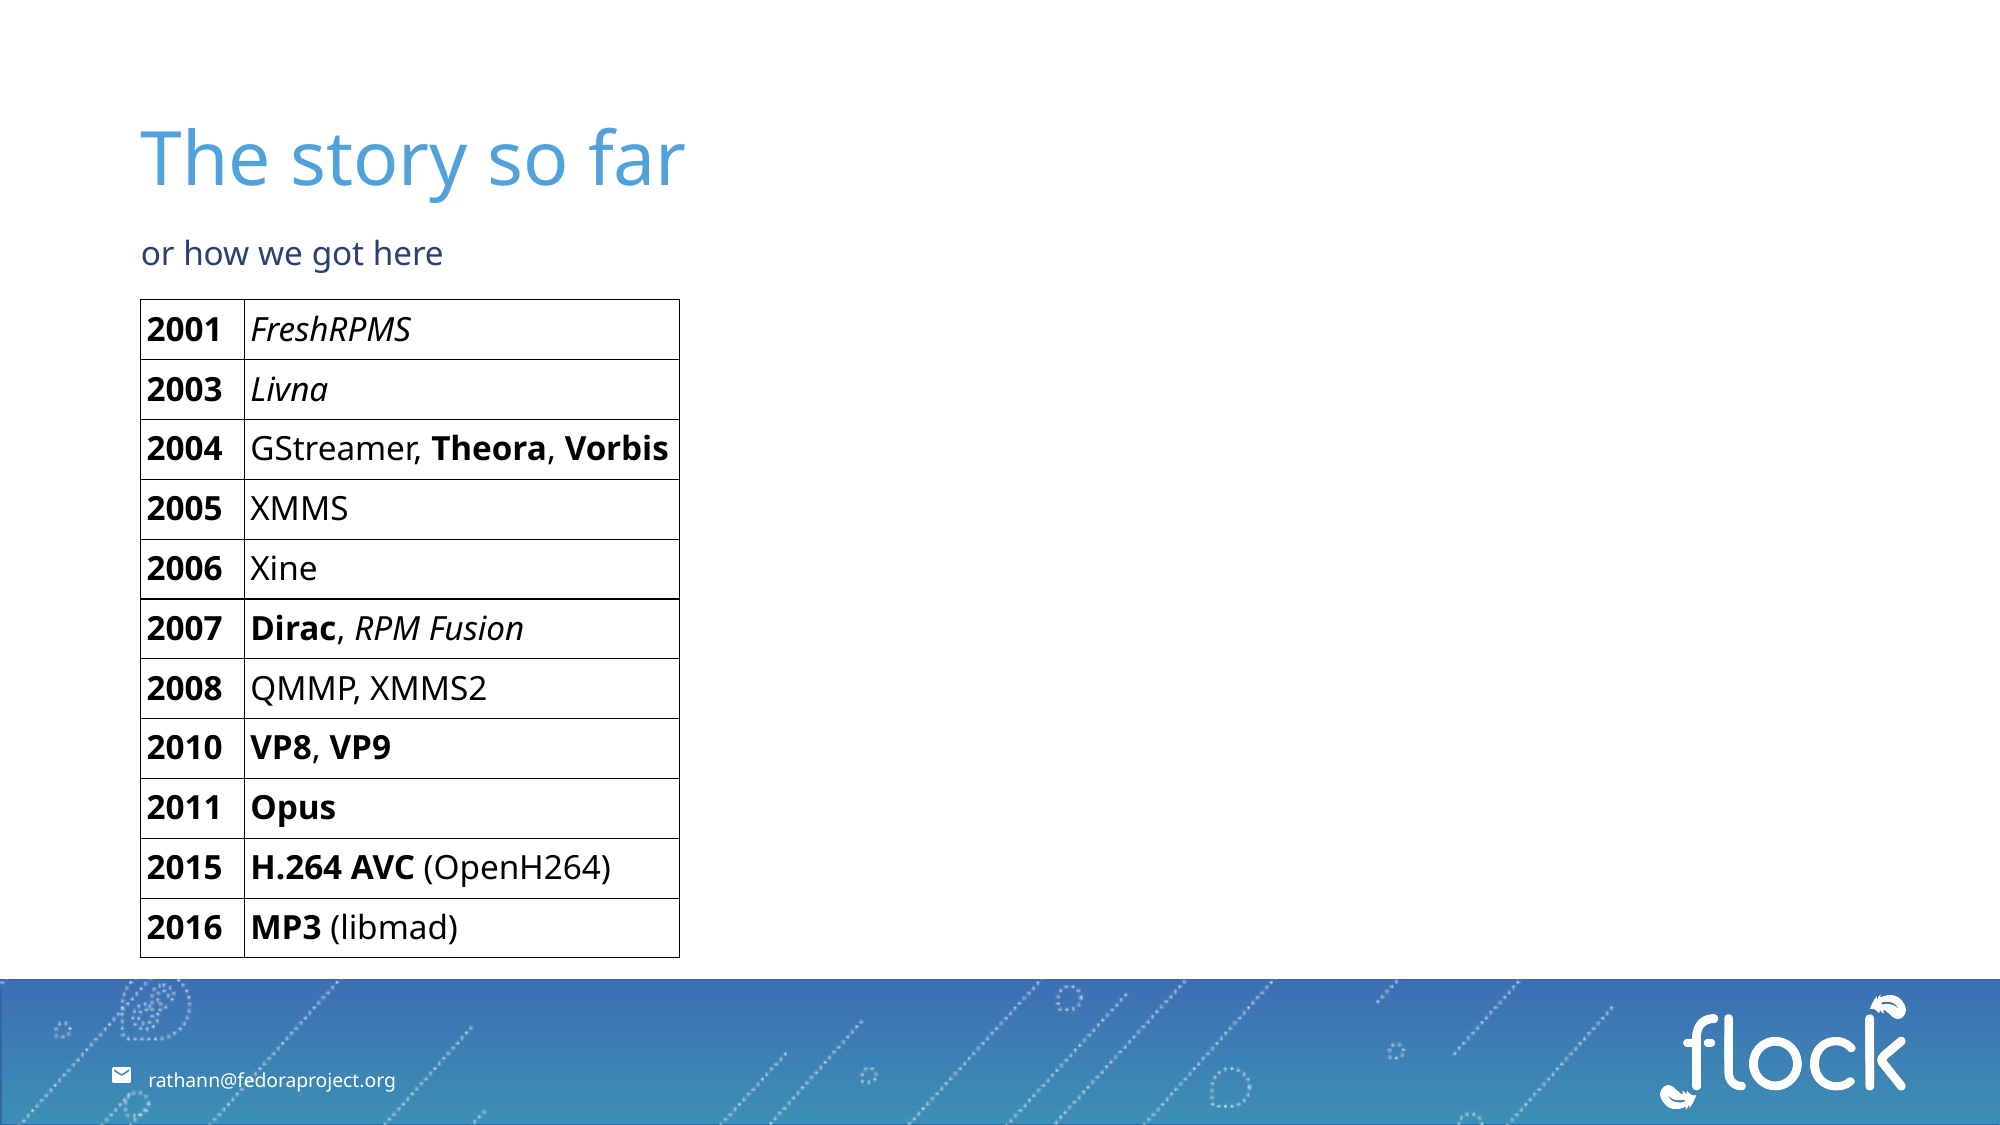

# The story so far
or how we got here
| 2001 | FreshRPMS |
| --- | --- |
| 2003 | Livna |
| 2004 | GStreamer, Theora, Vorbis |
| 2005 | XMMS |
| 2006 | Xine |
| 2007 | Dirac, RPM Fusion |
| 2008 | QMMP, XMMS2 |
| 2010 | VP8, VP9 |
| 2011 | Opus |
| 2015 | H.264 AVC (OpenH264) |
| 2016 | MP3 (libmad) |
rathann@fedoraproject.org